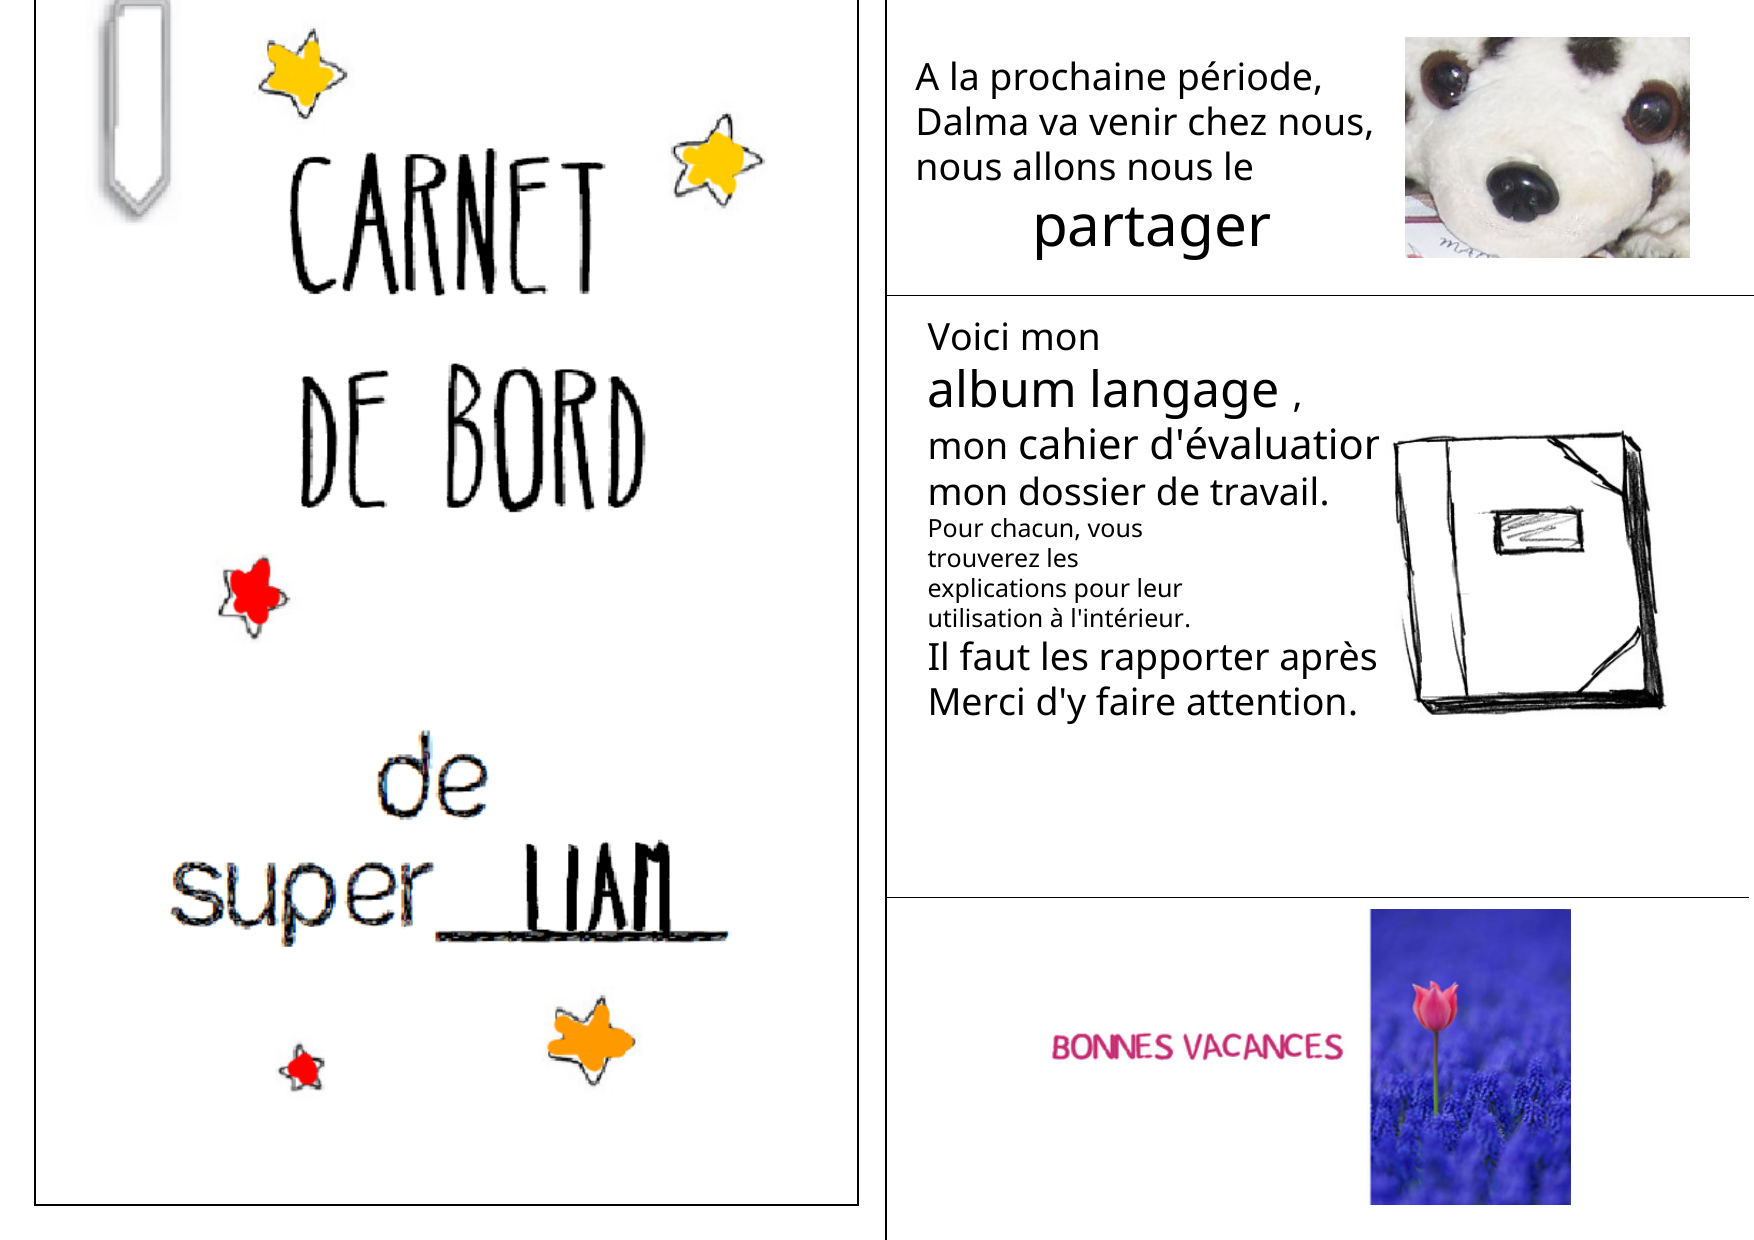

A la prochaine période,
Dalma va venir chez nous,
nous allons nous le
partager
Voici mon
album langage ,
mon cahier d'évaluation et
mon dossier de travail.
Pour chacun, vous
trouverez les
explications pour leur
utilisation à l'intérieur.
Il faut les rapporter après les vacances.
Merci d'y faire attention.